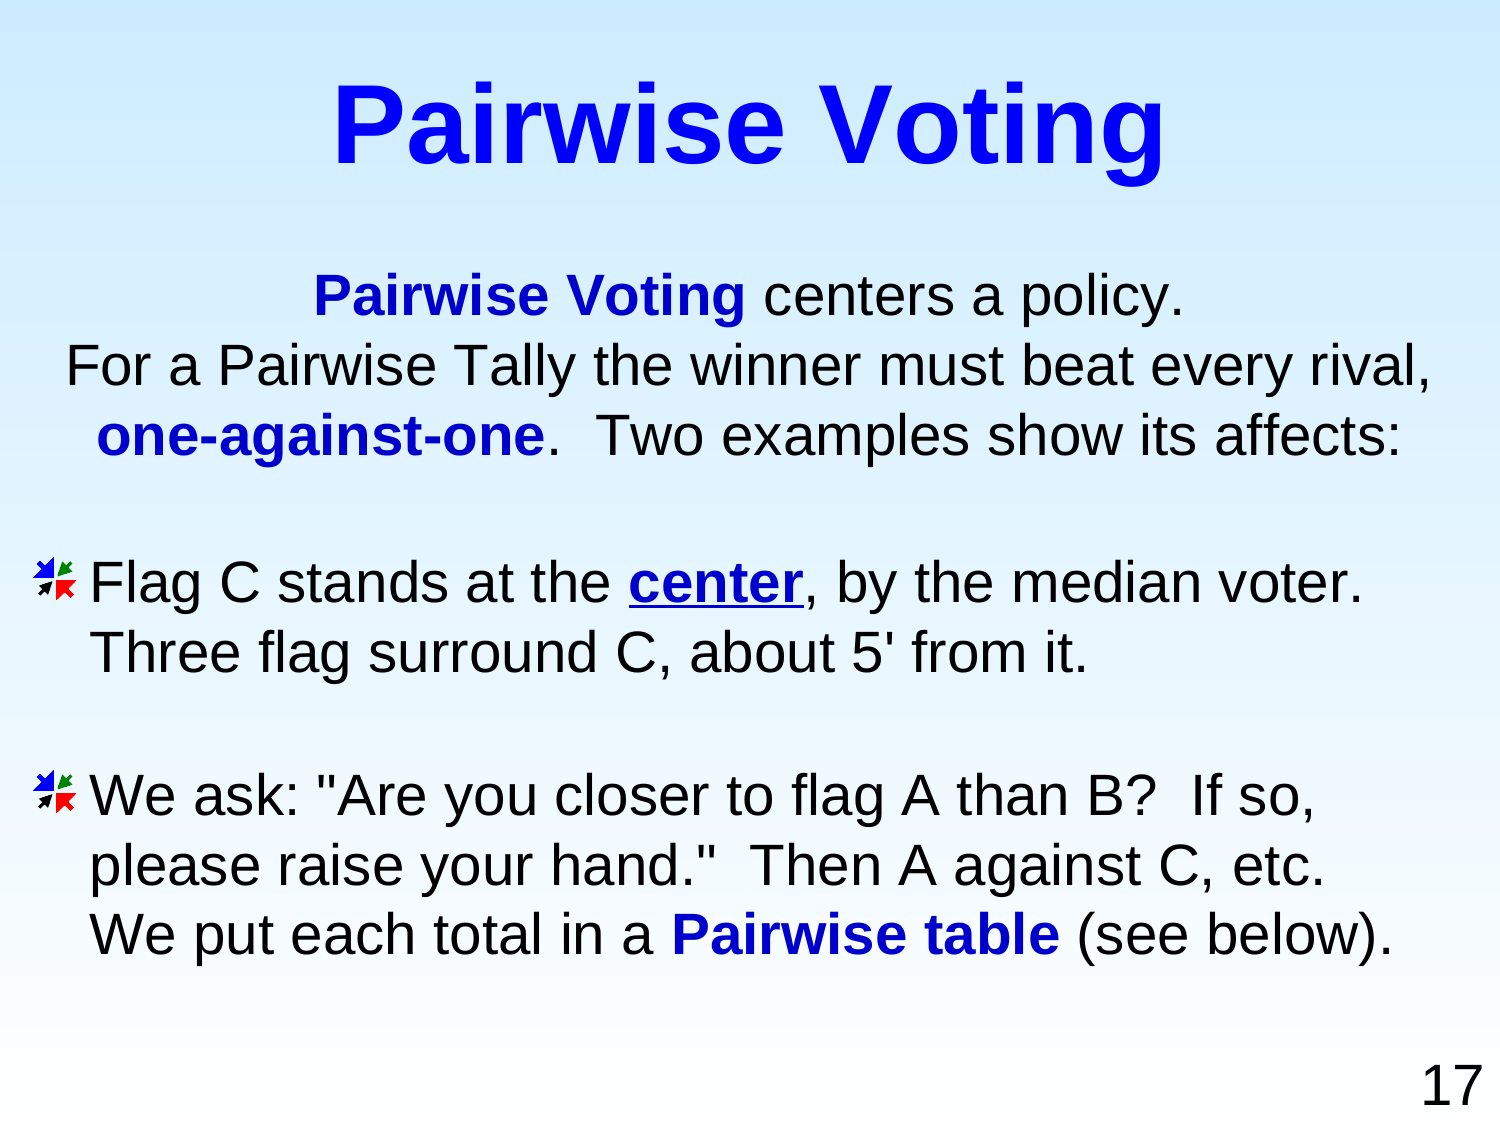

# Pairwise Voting
Pairwise Voting centers a policy.
For a Pairwise Tally the winner must beat every rival, one-against-one. Two examples show its affects:
Flag C stands at the center, by the median voter.
Three flag surround C, about 5' from it.
We ask: "Are you closer to flag A than B? If so,
please raise your hand." Then A against C, etc.
We put each total in a Pairwise table (see below).